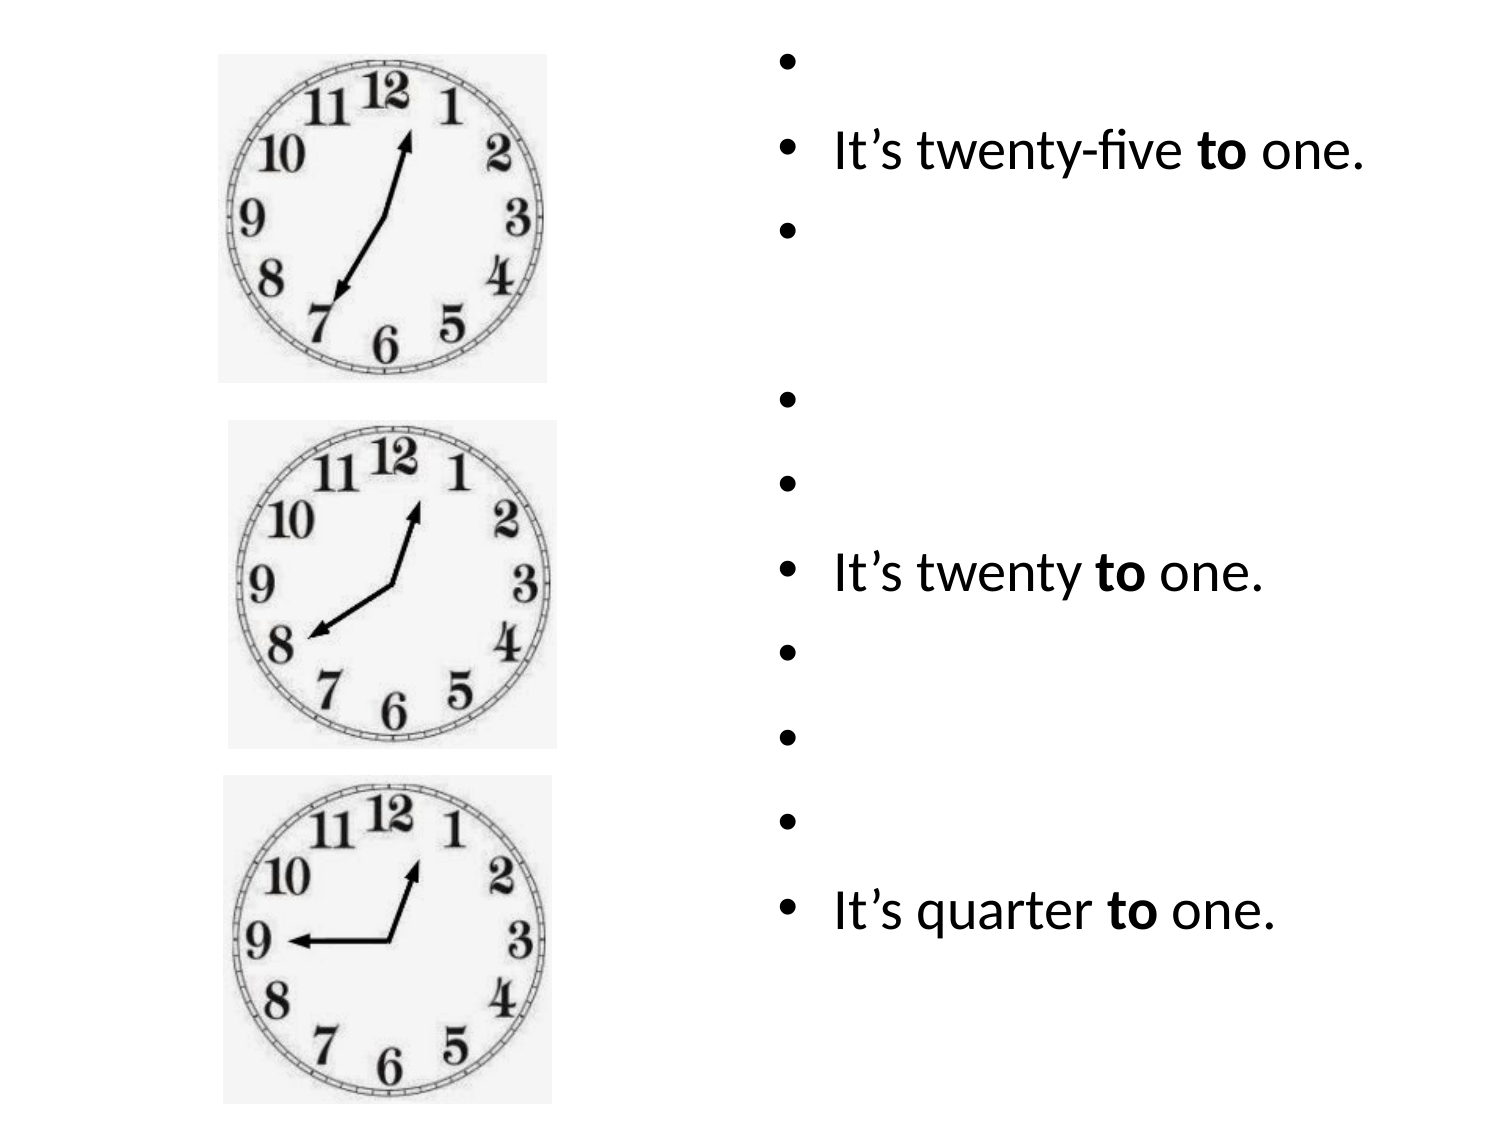

# It’s twenty-five to one.
It’s twenty to one.
It’s quarter to one.